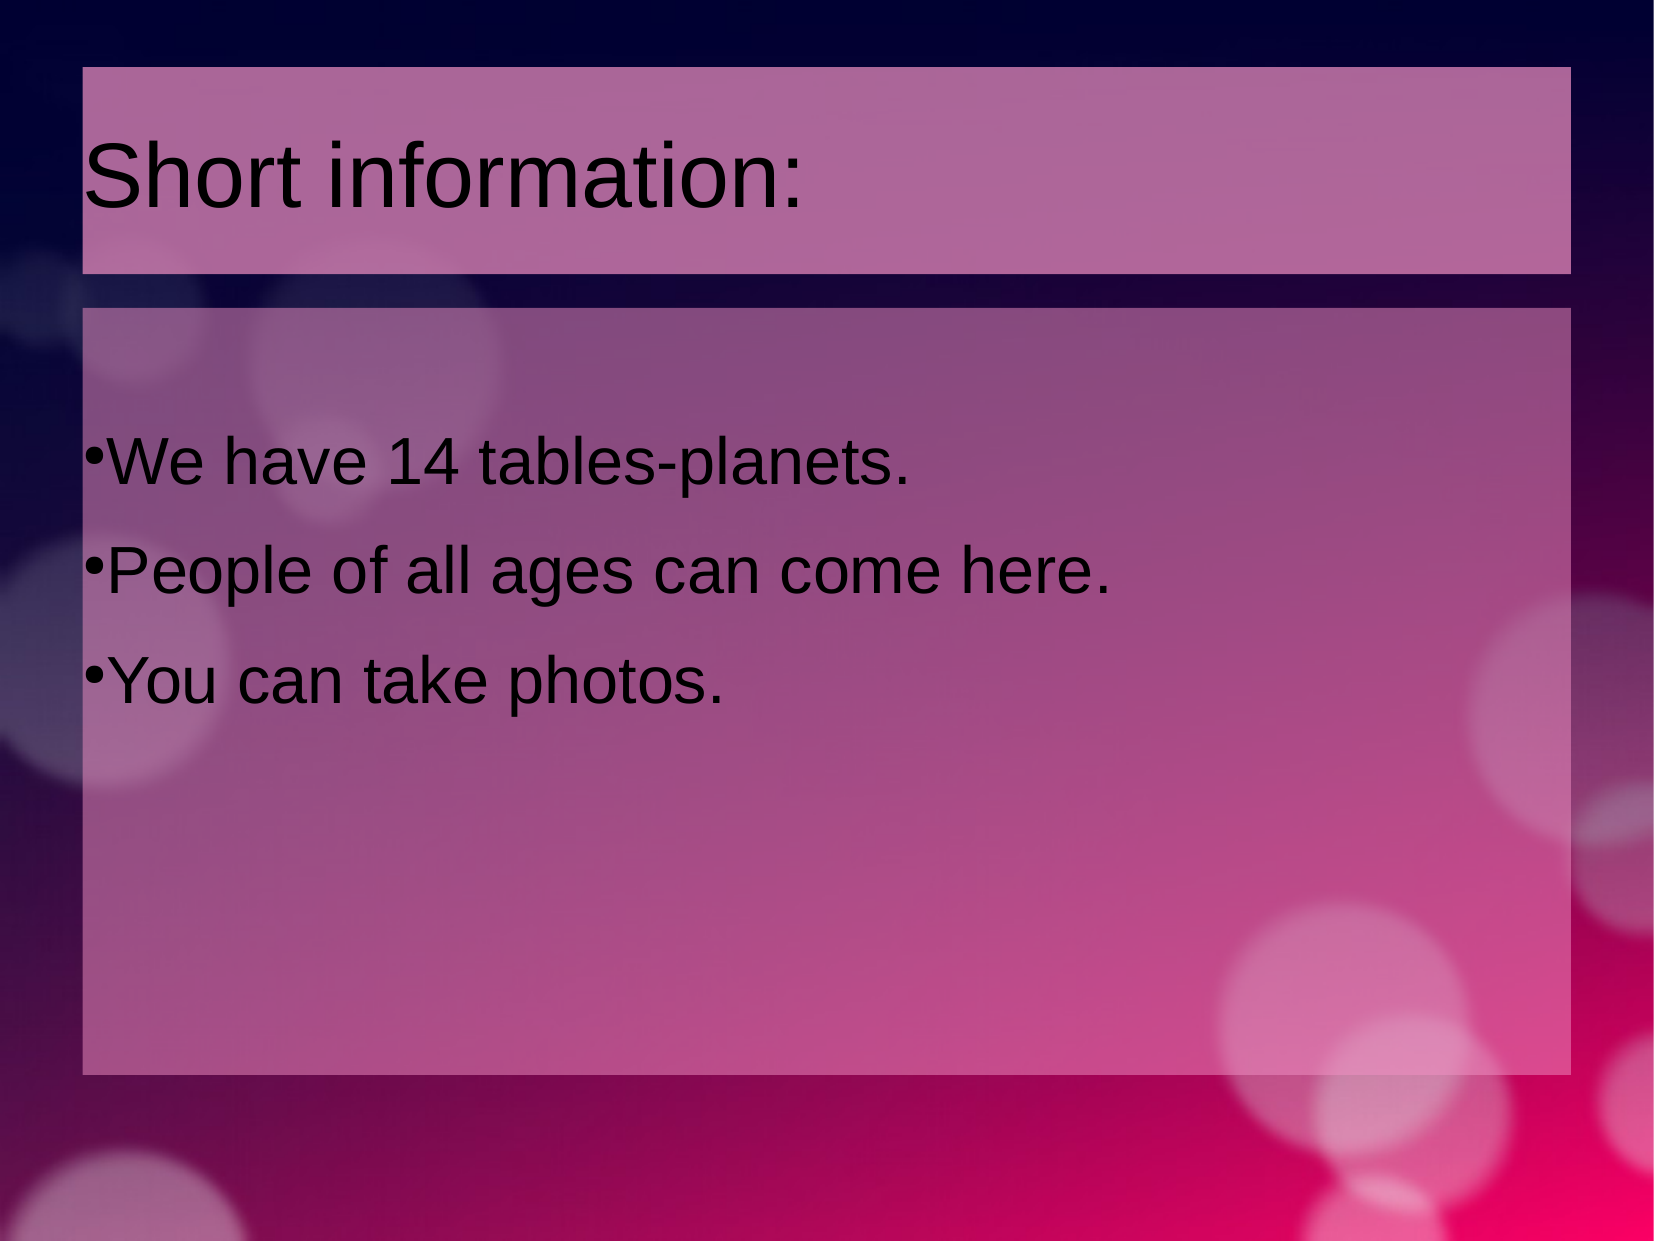

# Short information:
We have 14 tables-planets.
People of all ages can come here.
You can take photos.